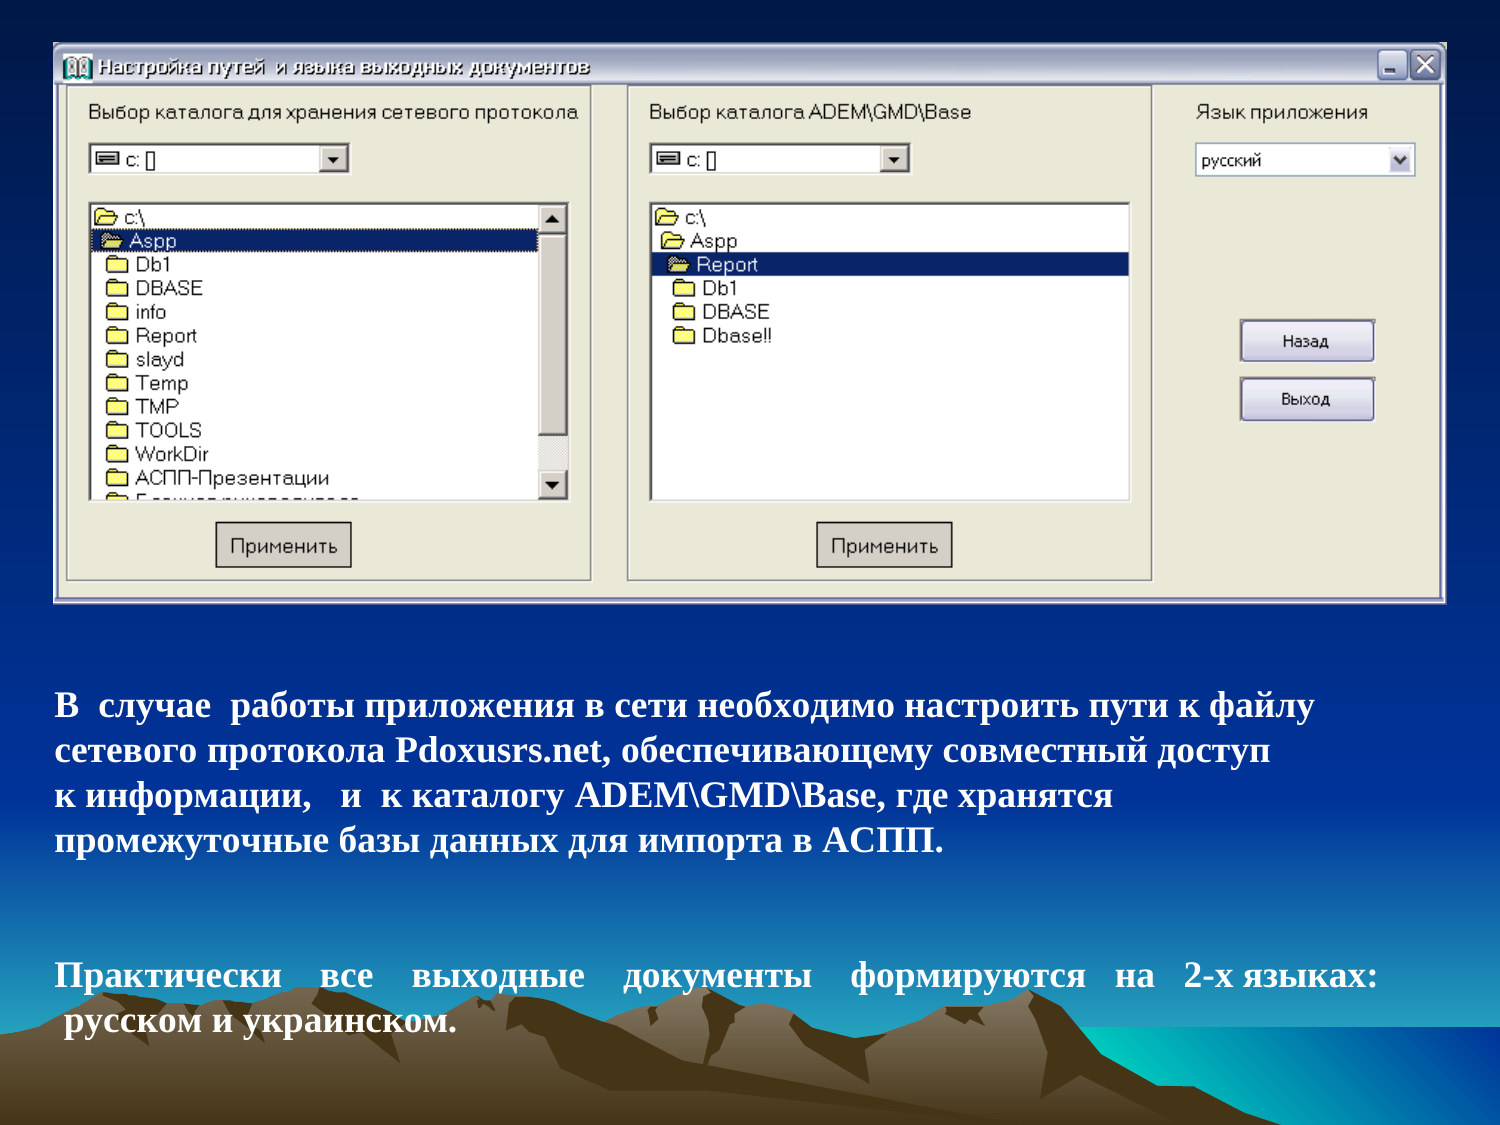

В случае работы приложения в сети необходимо настроить пути к файлу
сетевого протокола Pdoxusrs.net, обеспечивающему совместный доступ
к информации, и к каталогу ADEM\GMD\Base, где хранятся
промежуточные базы данных для импорта в АСПП.
Практически все выходные документы формируются на 2-х языках:
 русском и украинском.